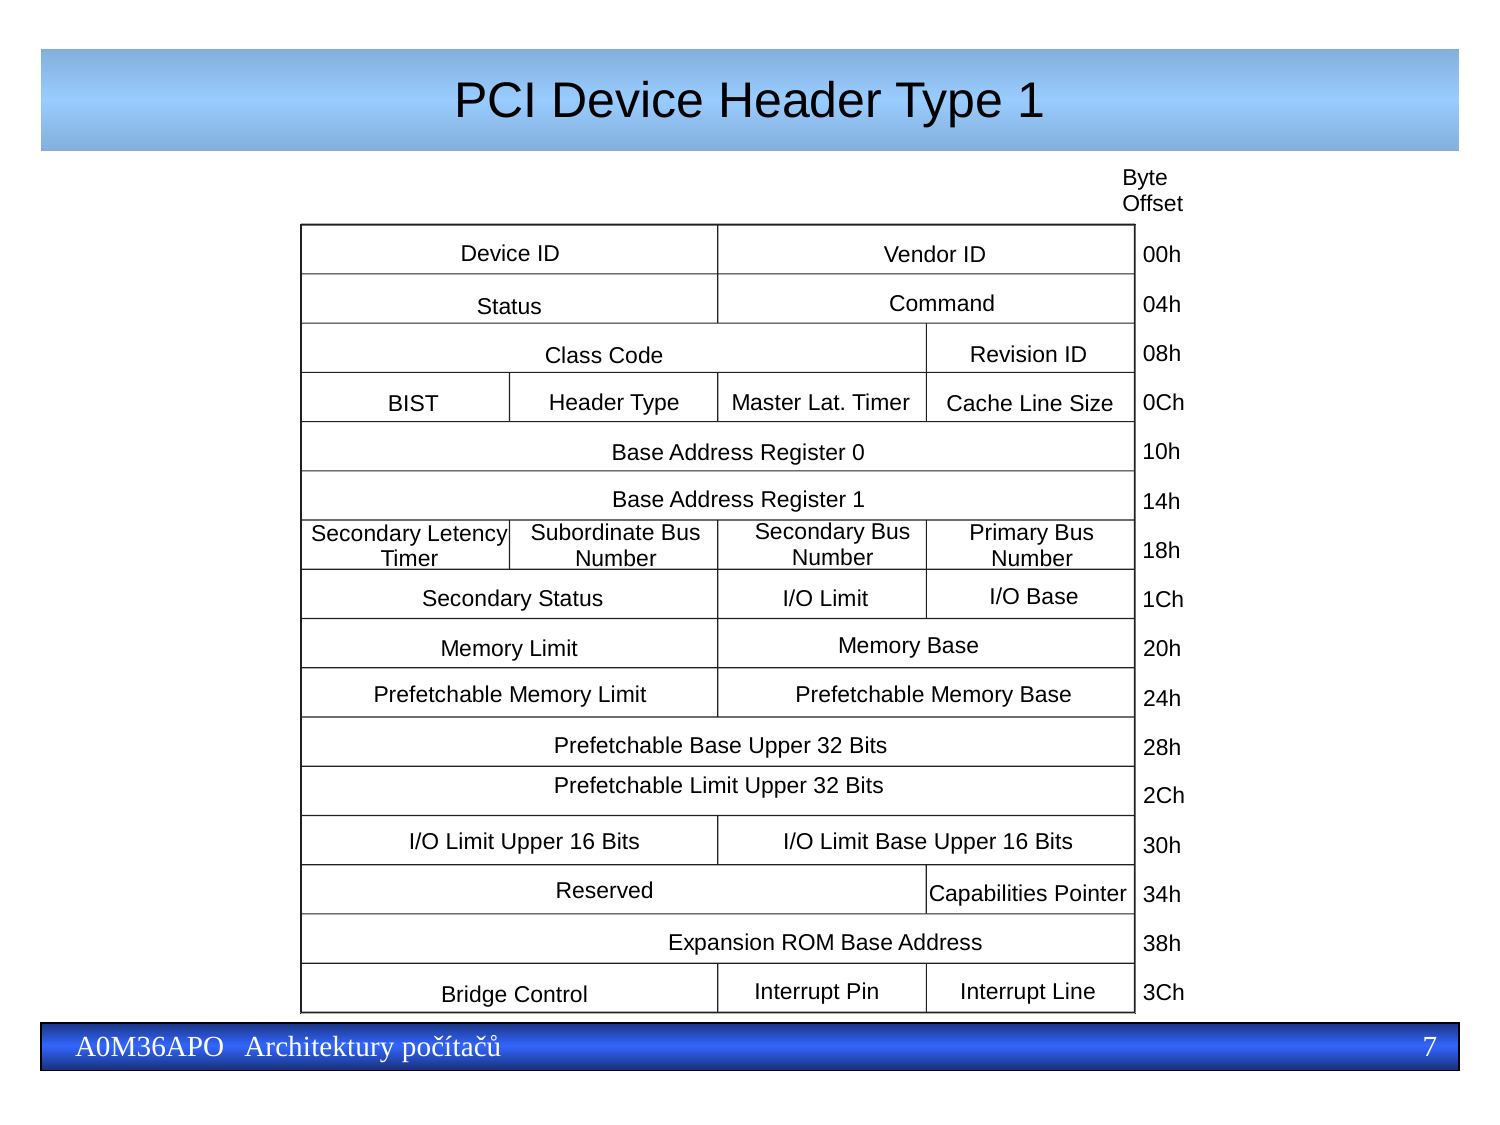

# PCI Device Header Type 1
A0M36APO Architektury počítačů
7